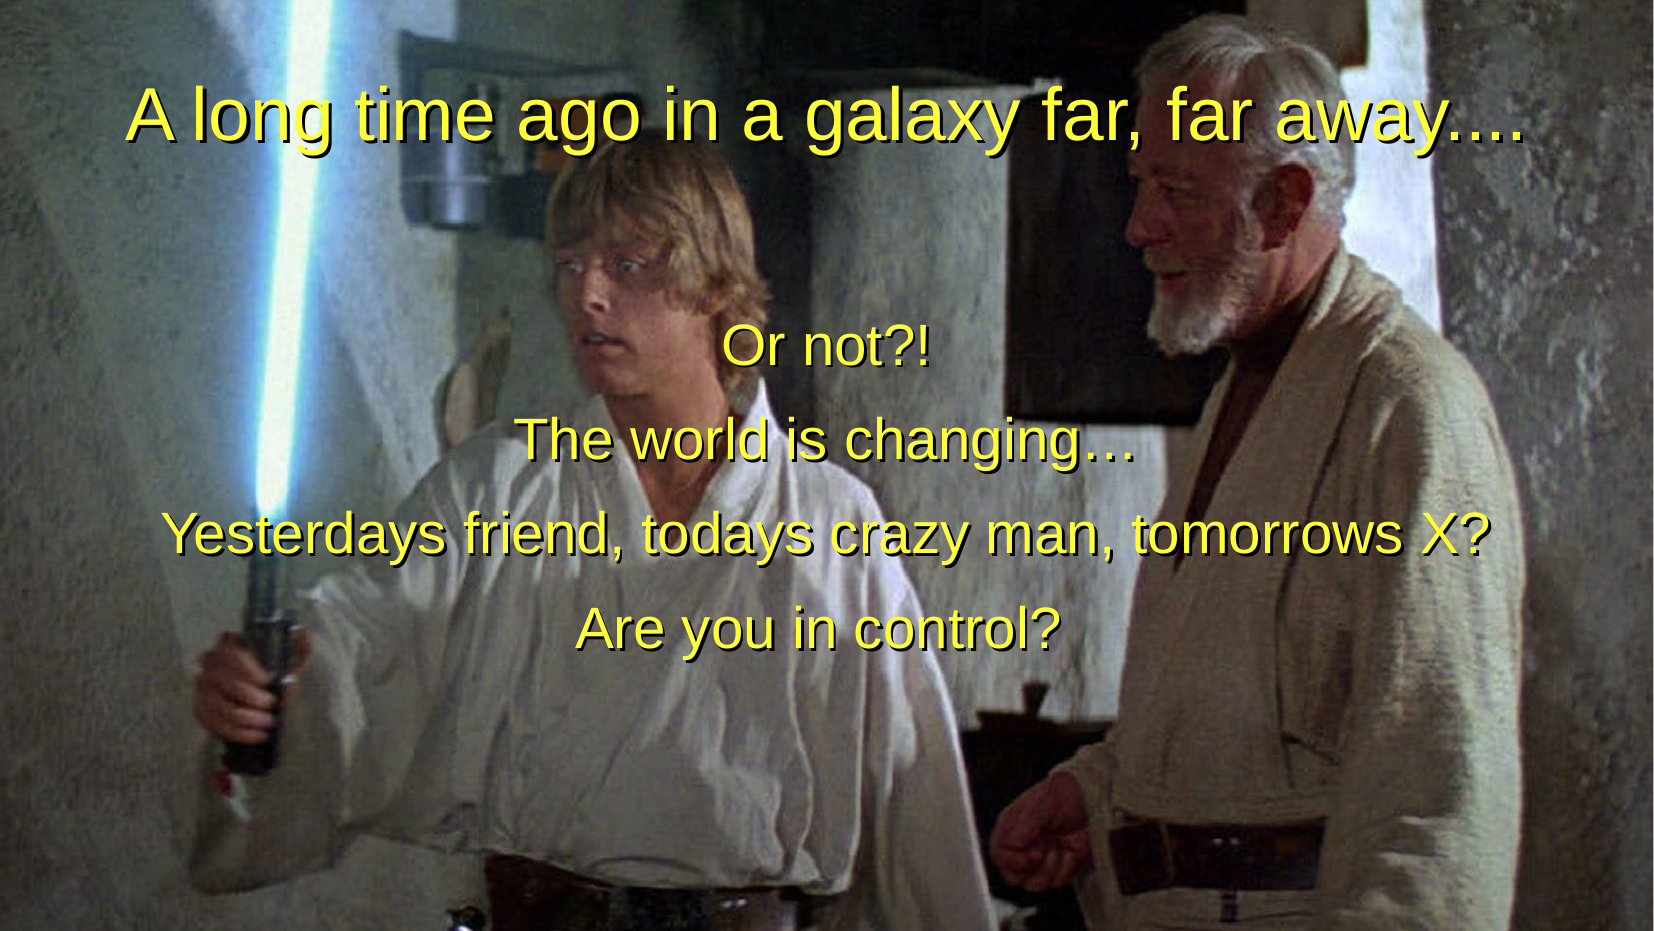

# A long time ago in a galaxy far, far away....
Or not?!
The world is changing…
Yesterdays friend, todays crazy man, tomorrows X?
Are you in control?